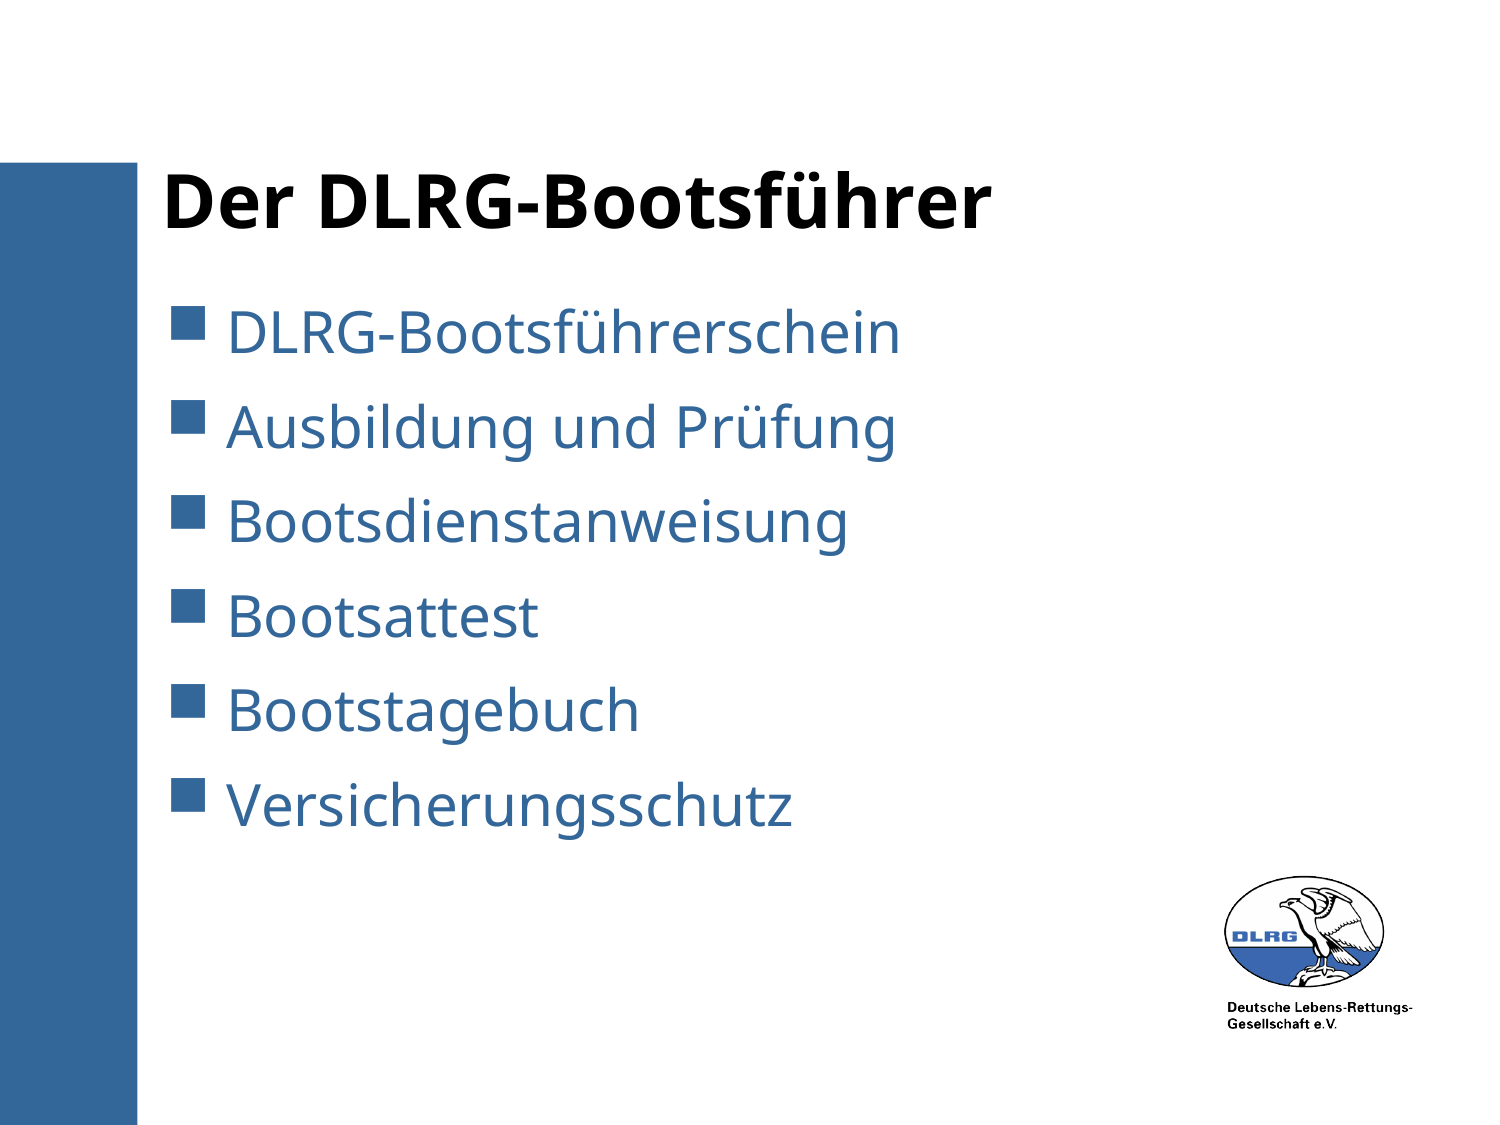

Der DLRG-Bootsführer
 DLRG-Bootsführerschein
 Ausbildung und Prüfung
 Bootsdienstanweisung
 Bootsattest
 Bootstagebuch
 Versicherungsschutz